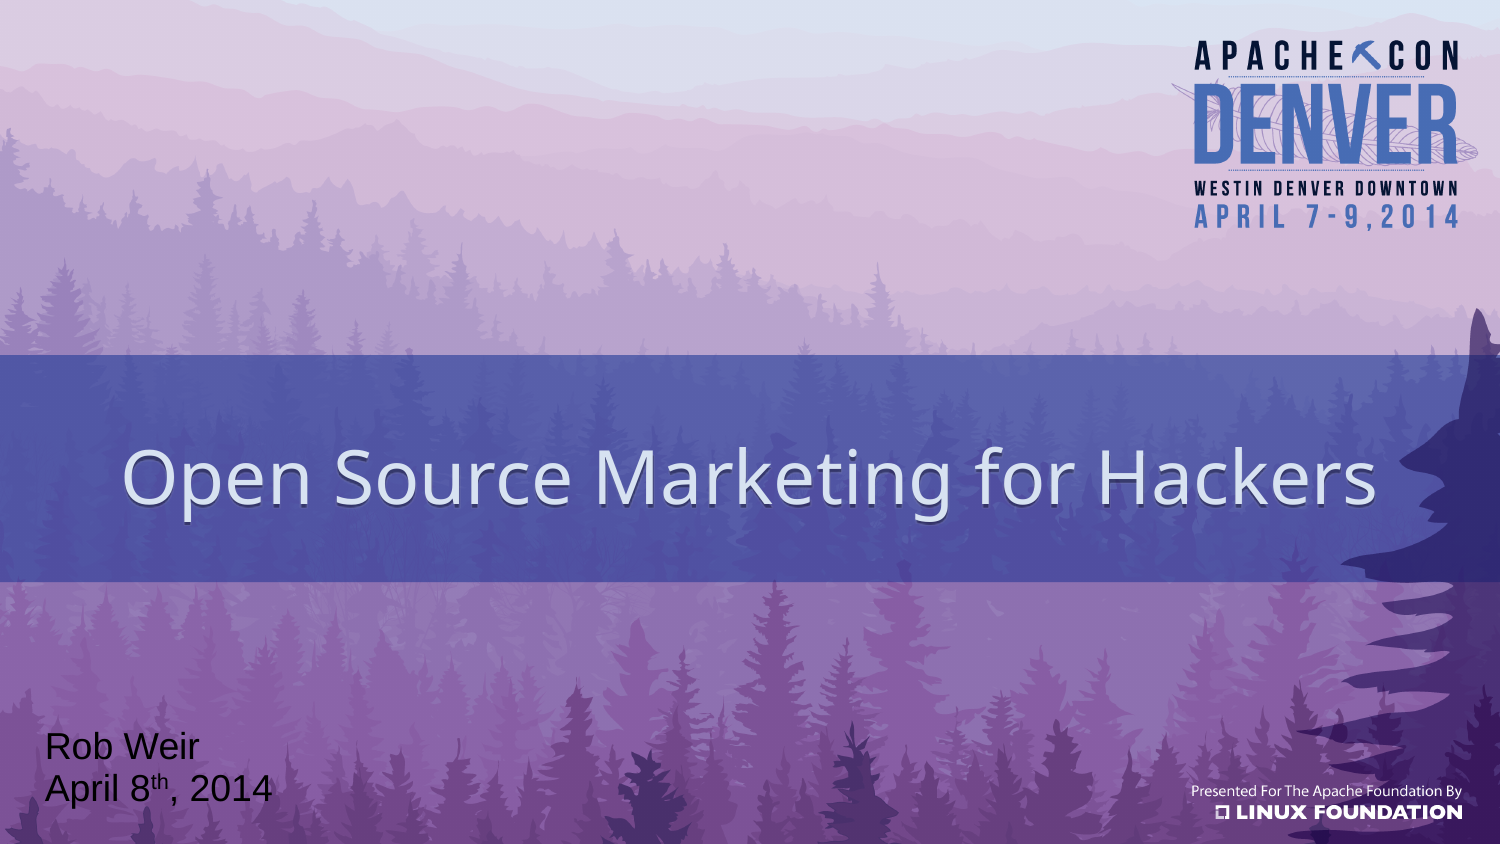

# Open Source Marketing for Hackers
Rob Weir
April 8th, 2014